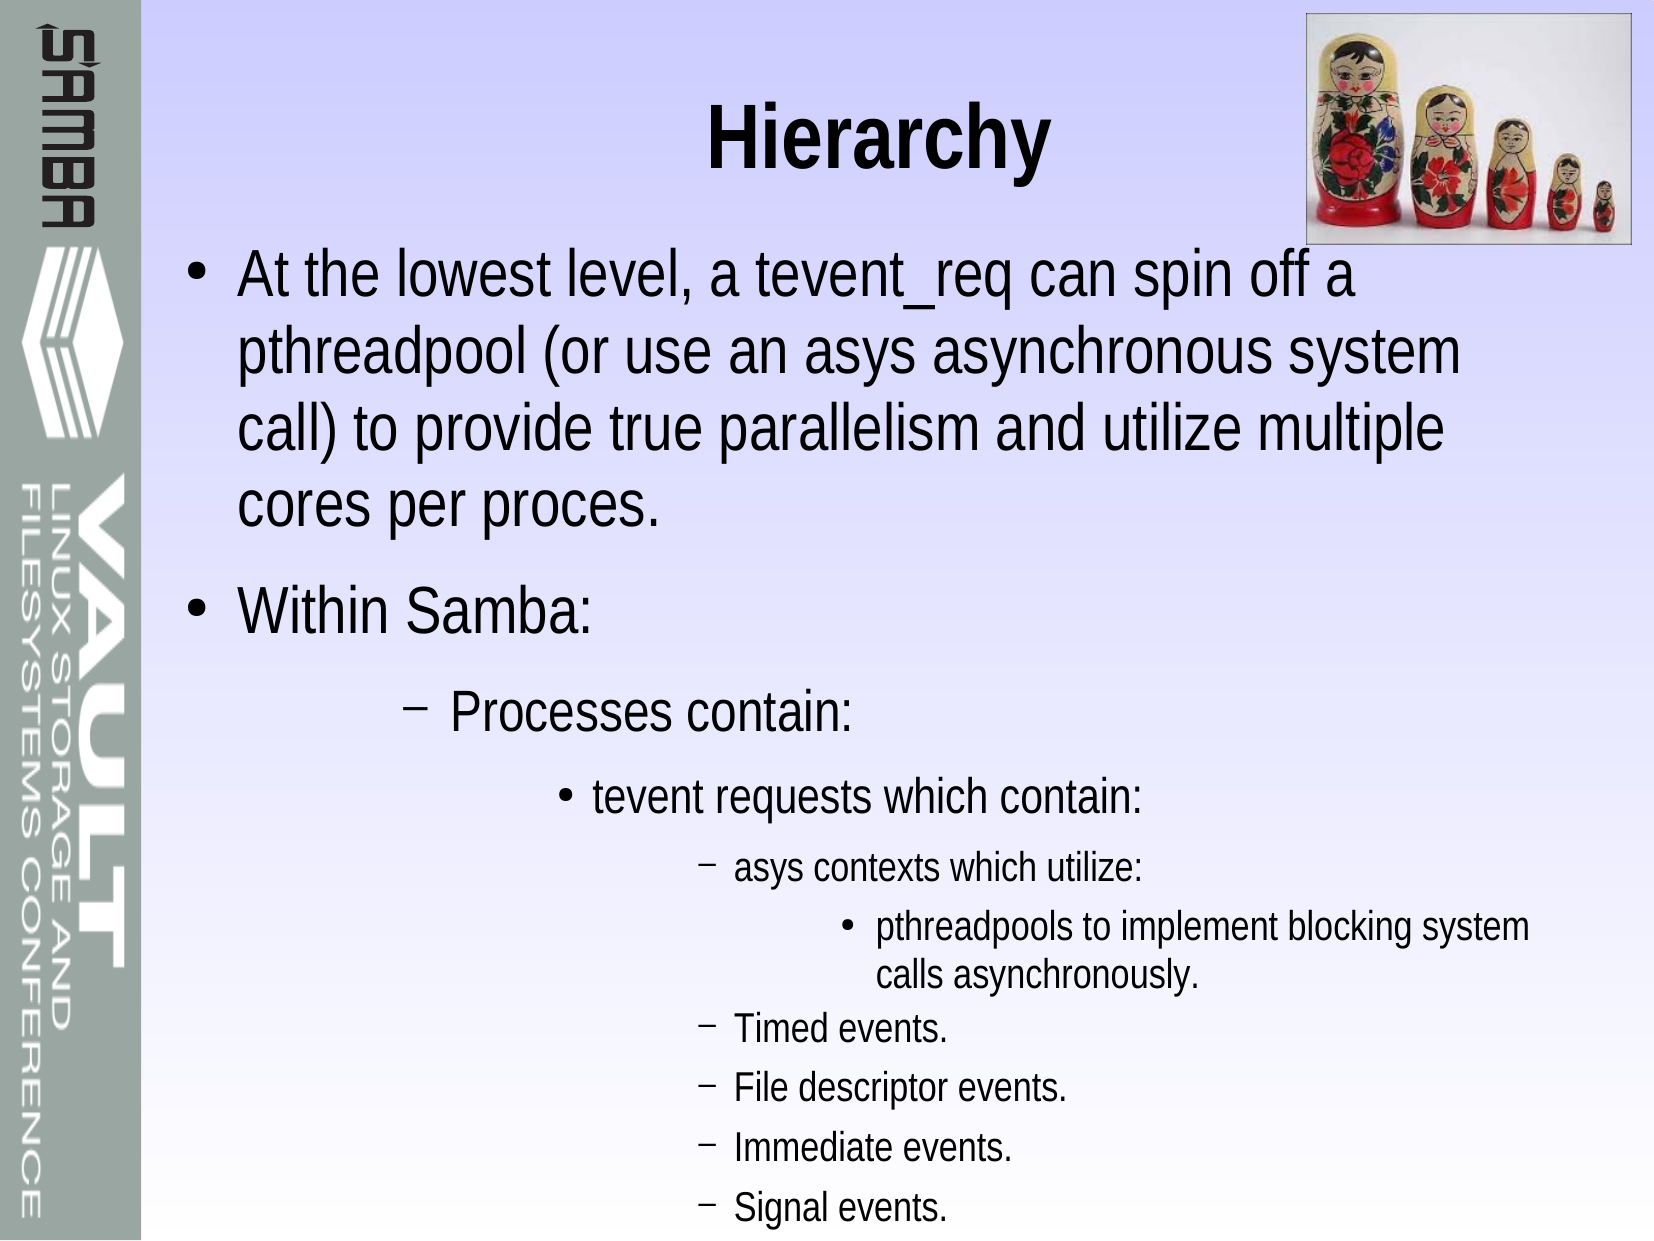

# Hierarchy
At the lowest level, a tevent_req can spin off a pthreadpool (or use an asys asynchronous system call) to provide true parallelism and utilize multiple cores per proces.
Within Samba:
Processes contain:
tevent requests which contain:
asys contexts which utilize:
pthreadpools to implement blocking system calls asynchronously.
Timed events.
File descriptor events.
Immediate events.
Signal events.